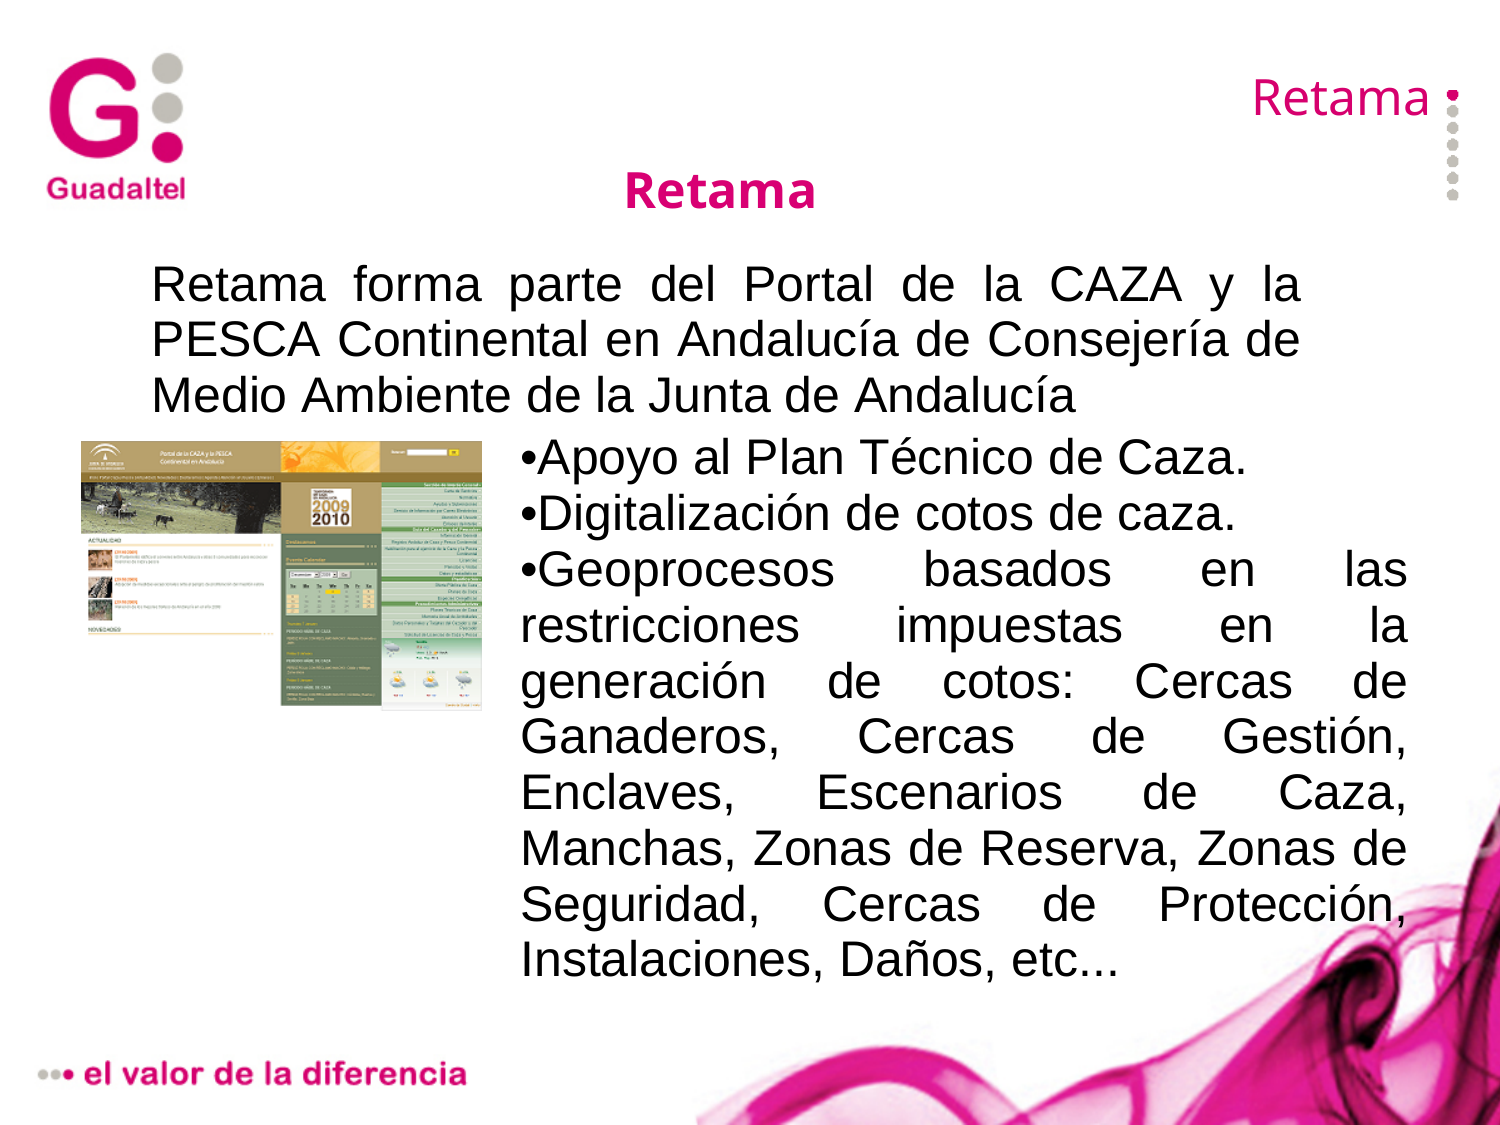

Retama
Retama
Retama forma parte del Portal de la CAZA y la PESCA Continental en Andalucía de Consejería de Medio Ambiente de la Junta de Andalucía
Apoyo al Plan Técnico de Caza.
Digitalización de cotos de caza.
Geoprocesos basados en las restricciones impuestas en la generación de cotos: Cercas de Ganaderos, Cercas de Gestión, Enclaves, Escenarios de Caza, Manchas, Zonas de Reserva, Zonas de Seguridad, Cercas de Protección, Instalaciones, Daños, etc...